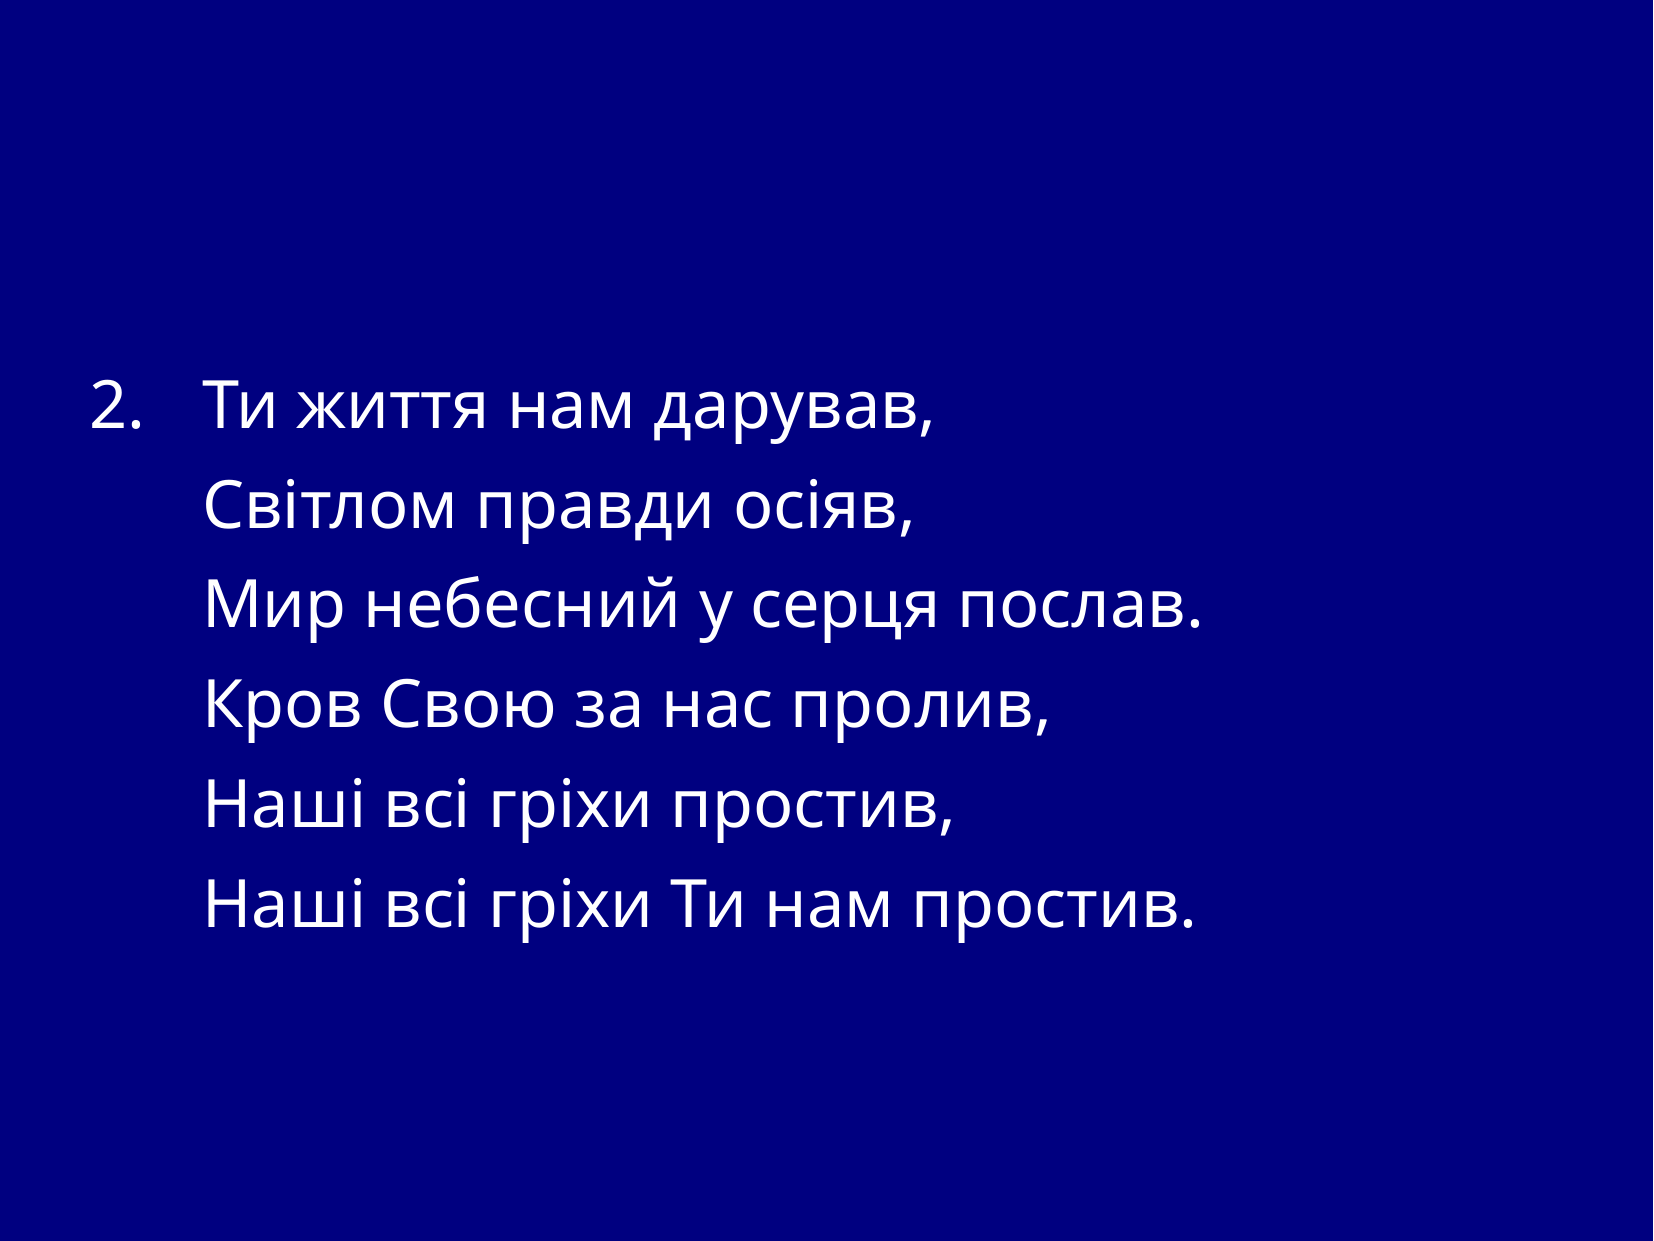

2.	Ти життя нам дарував,
	Світлом правди осіяв,
	Мир небесний у серця послав.
	Кров Свою за нас пролив,
	Наші всі гріхи простив,
	Наші всі гріхи Ти нам простив.